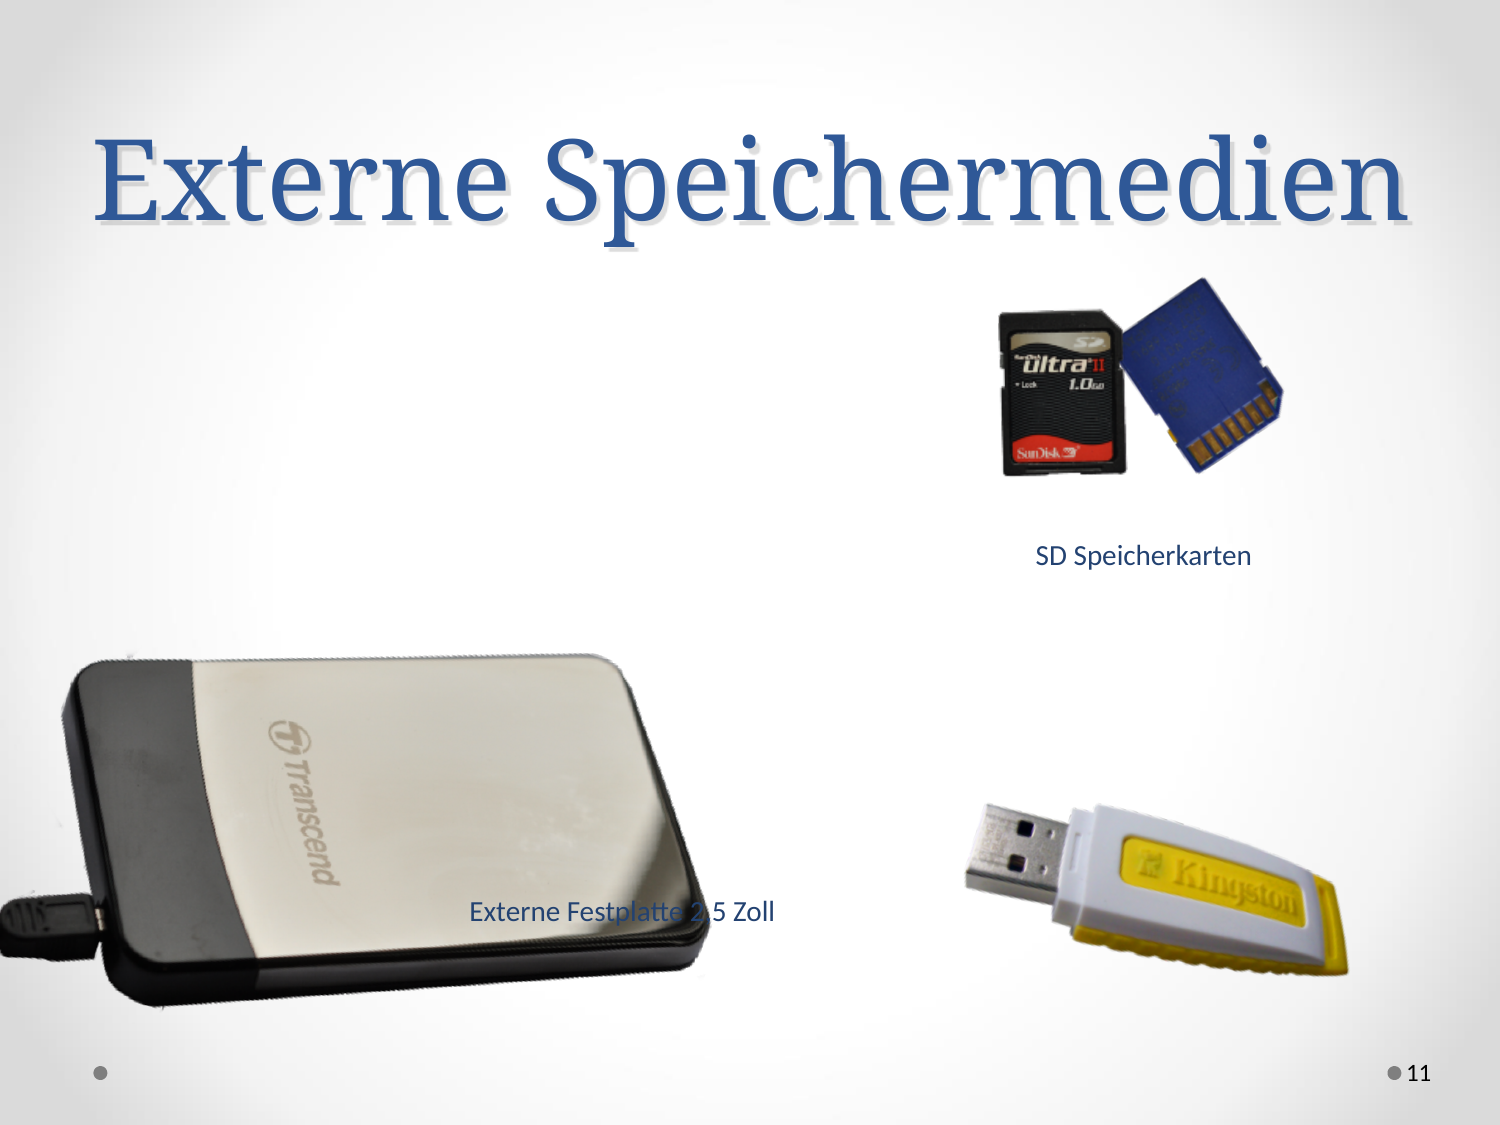

# Externe Speichermedien
SD Speicherkarten
Externe Festplatte 2,5 Zoll
USB-Speicherstick